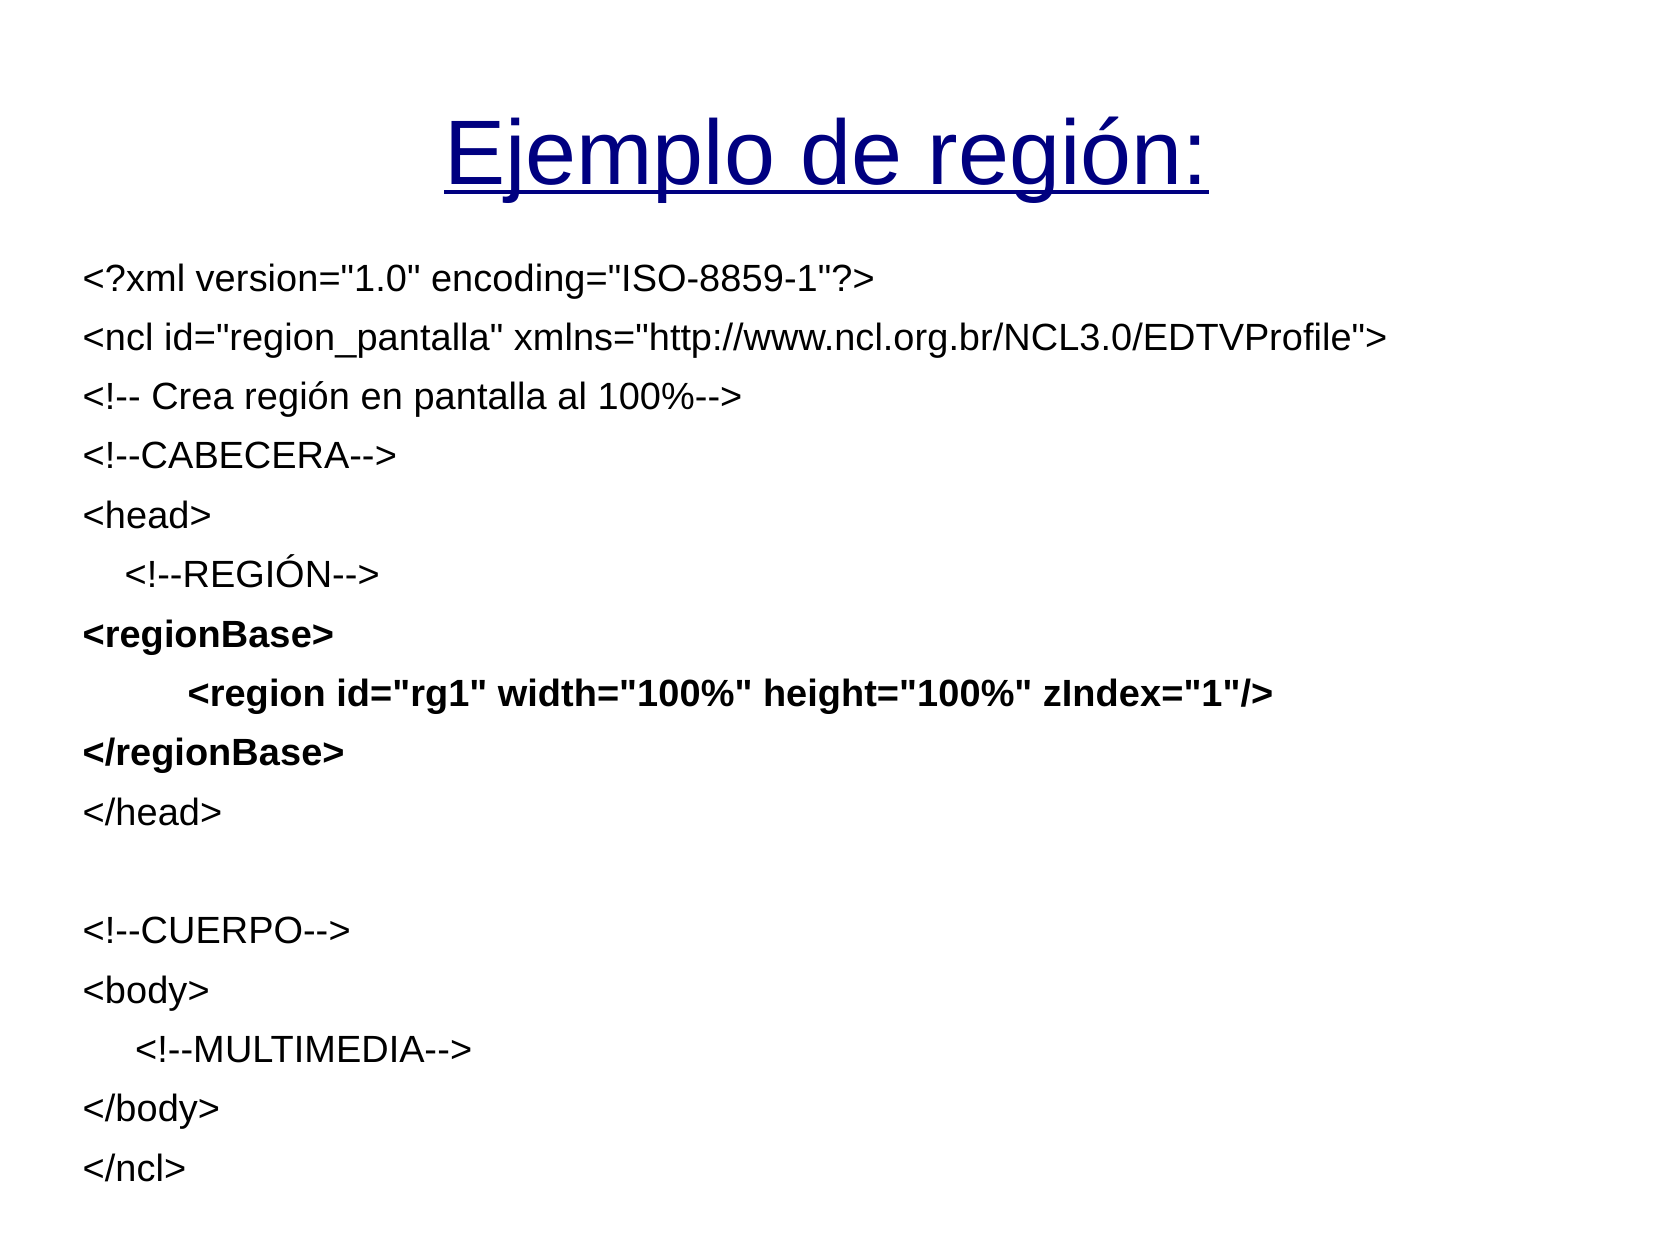

# Ejemplo de región:
<?xml version="1.0" encoding="ISO-8859-1"?>
<ncl id="region_pantalla" xmlns="http://www.ncl.org.br/NCL3.0/EDTVProfile">
<!-- Crea región en pantalla al 100%-->
<!--CABECERA-->
<head>
 <!--REGIÓN-->
<regionBase>
 <region id="rg1" width="100%" height="100%" zIndex="1"/>
</regionBase>
</head>
<!--CUERPO-->
<body>
 <!--MULTIMEDIA-->
</body>
</ncl>